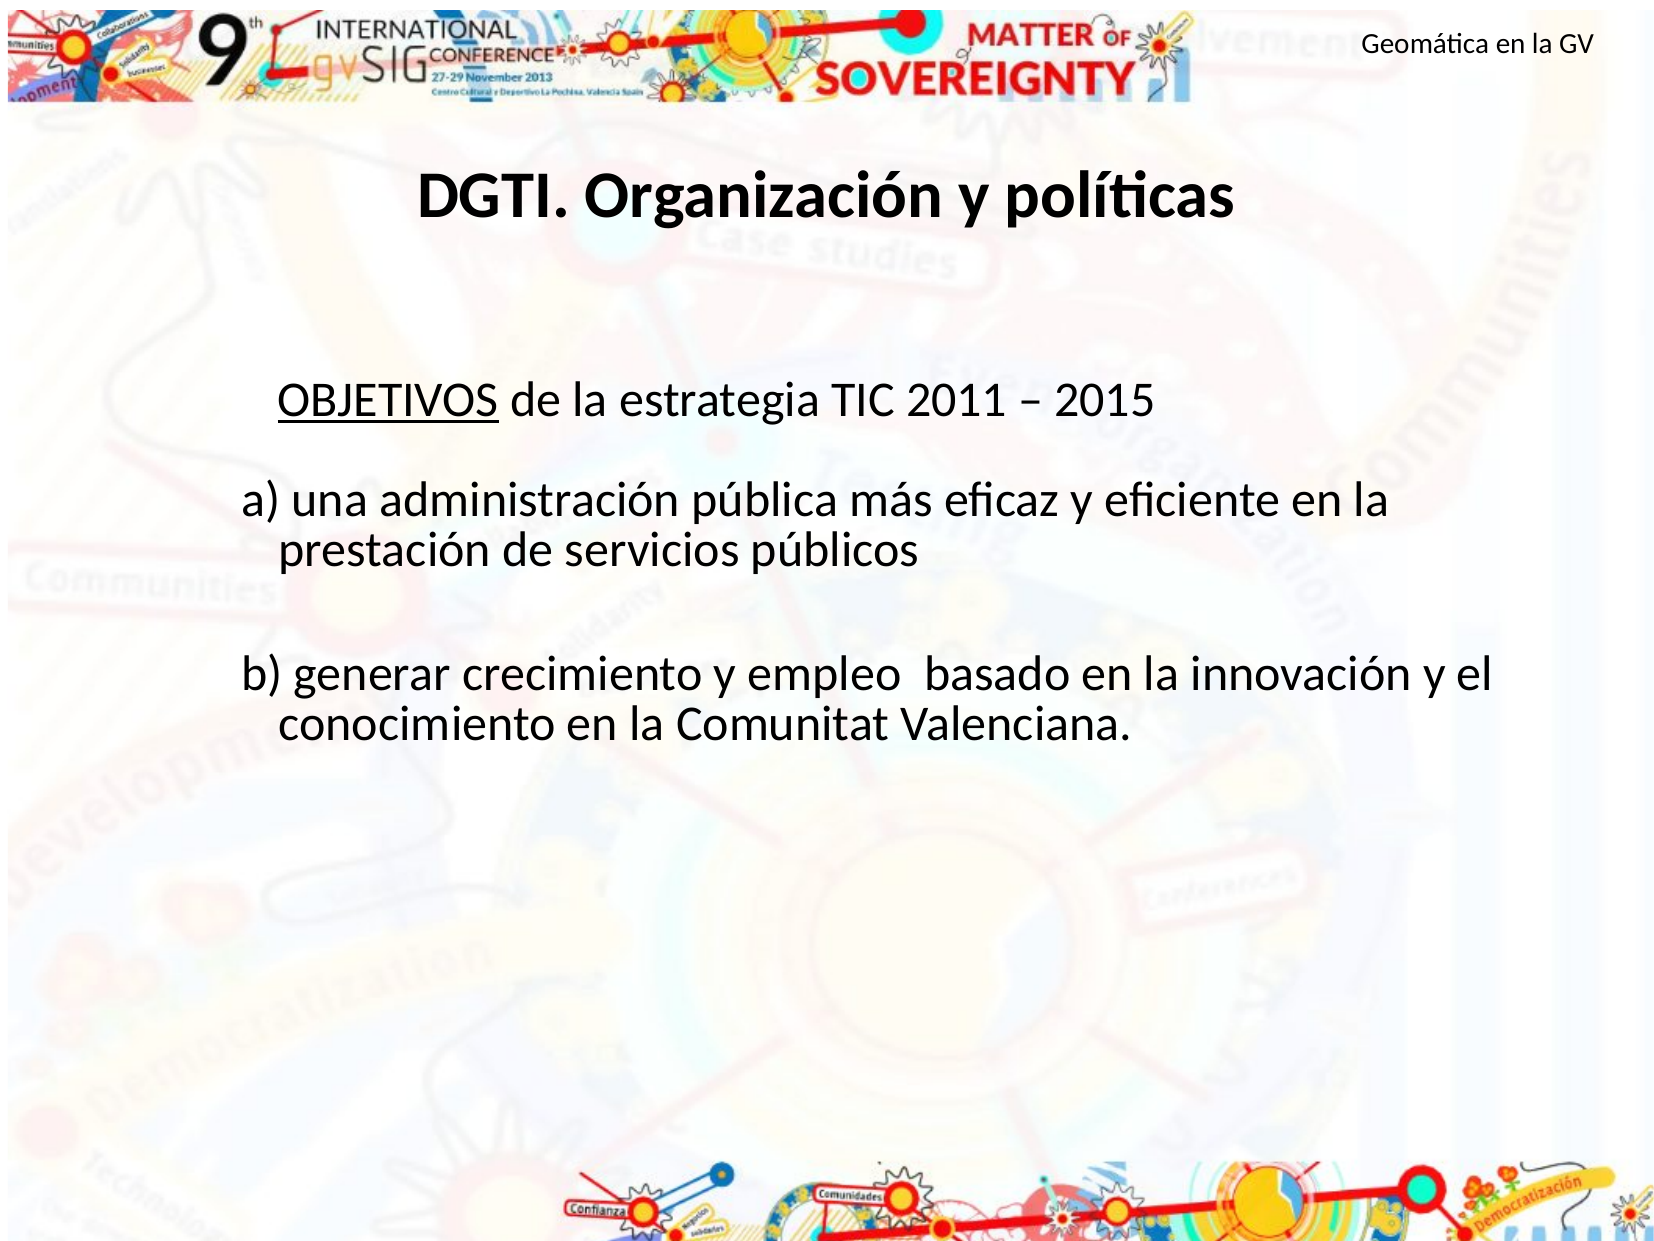

Geomática en la GV
# DGTI. Organización y políticas
	OBJETIVOS de la estrategia TIC 2011 – 2015
a) una administración pública más eficaz y eficiente en la prestación de servicios públicos
b) generar crecimiento y empleo basado en la innovación y el conocimiento en la Comunitat Valenciana.